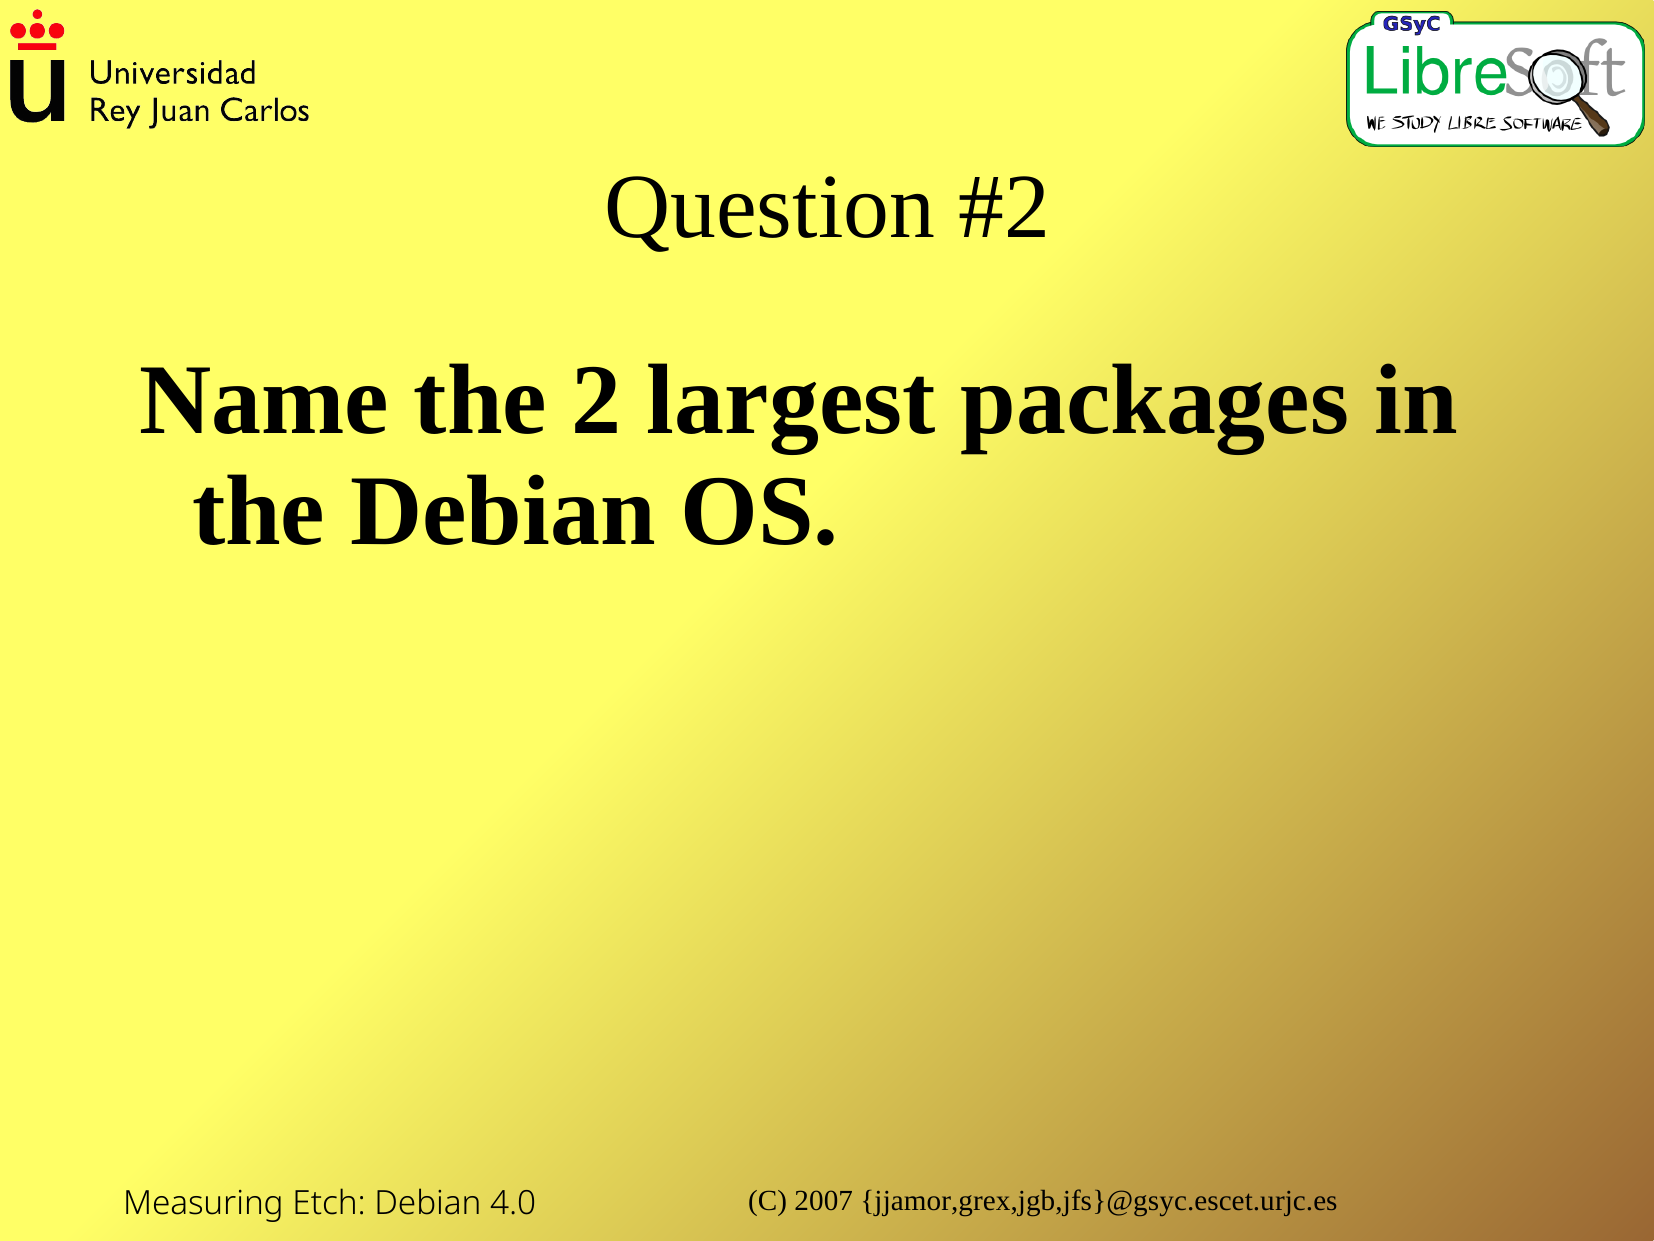

# Question #2
Name the 2 largest packages in the Debian OS.